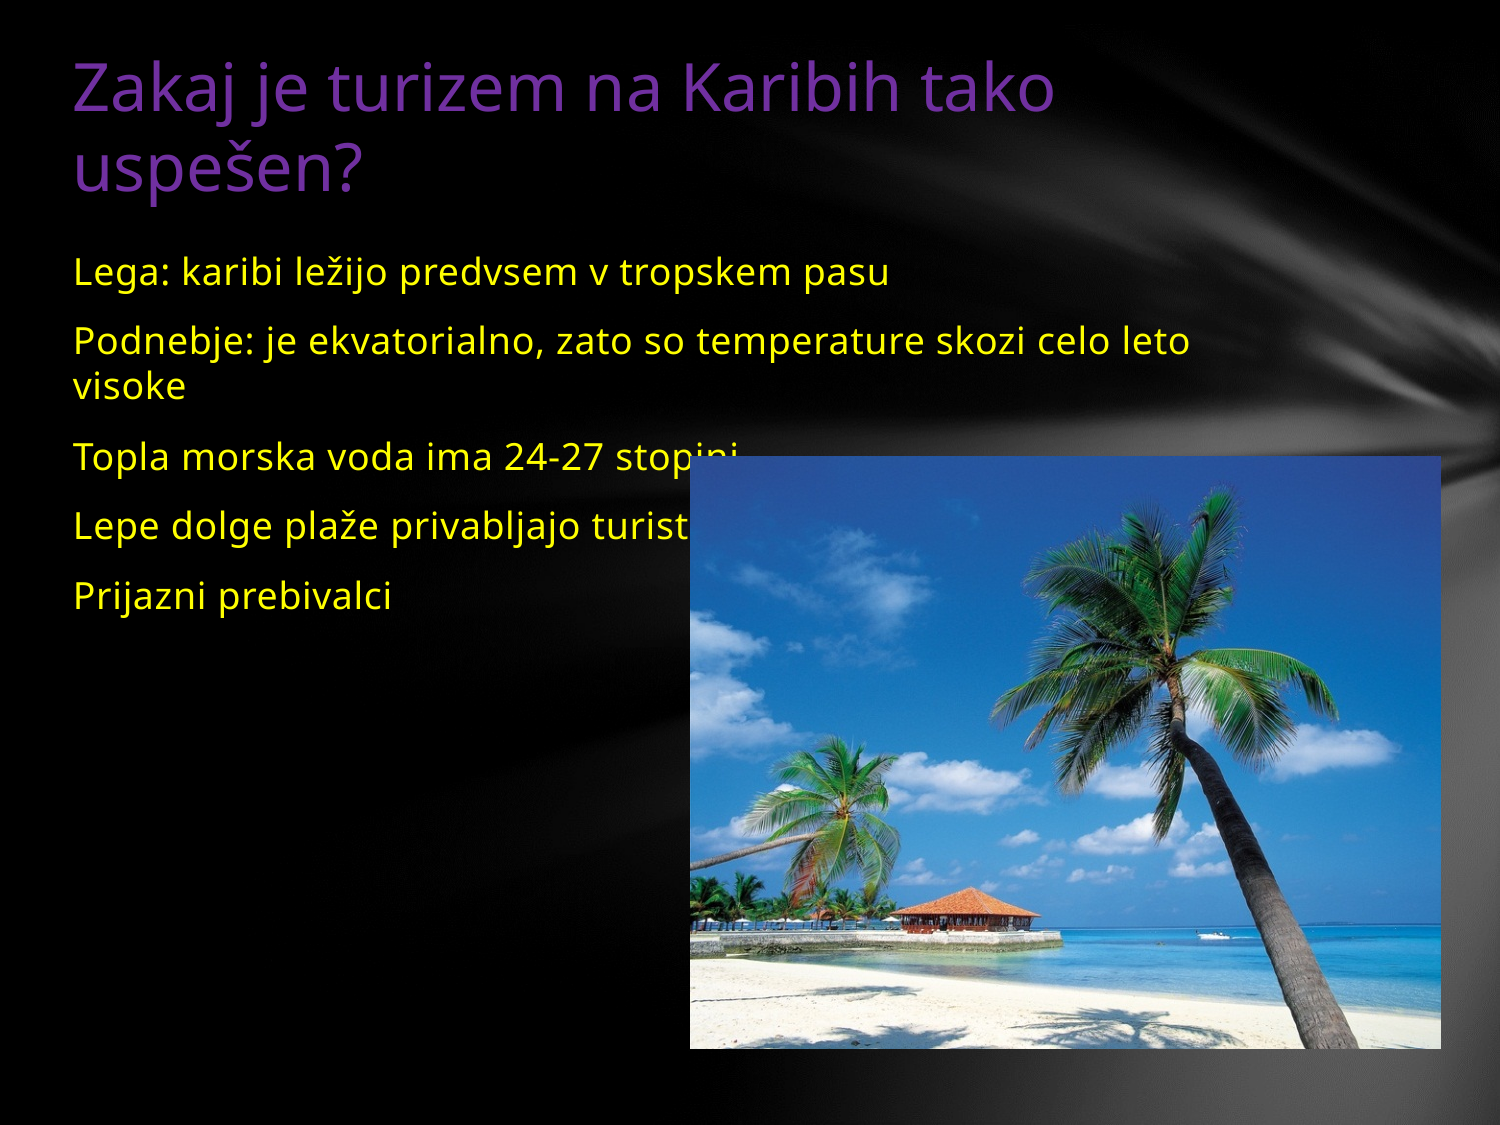

Zakaj je turizem na Karibih tako uspešen?
# Lega: karibi ležijo predvsem v tropskem pasu
Podnebje: je ekvatorialno, zato so temperature skozi celo leto visoke
Topla morska voda ima 24-27 stopinj
Lepe dolge plaže privabljajo turiste
Prijazni prebivalci